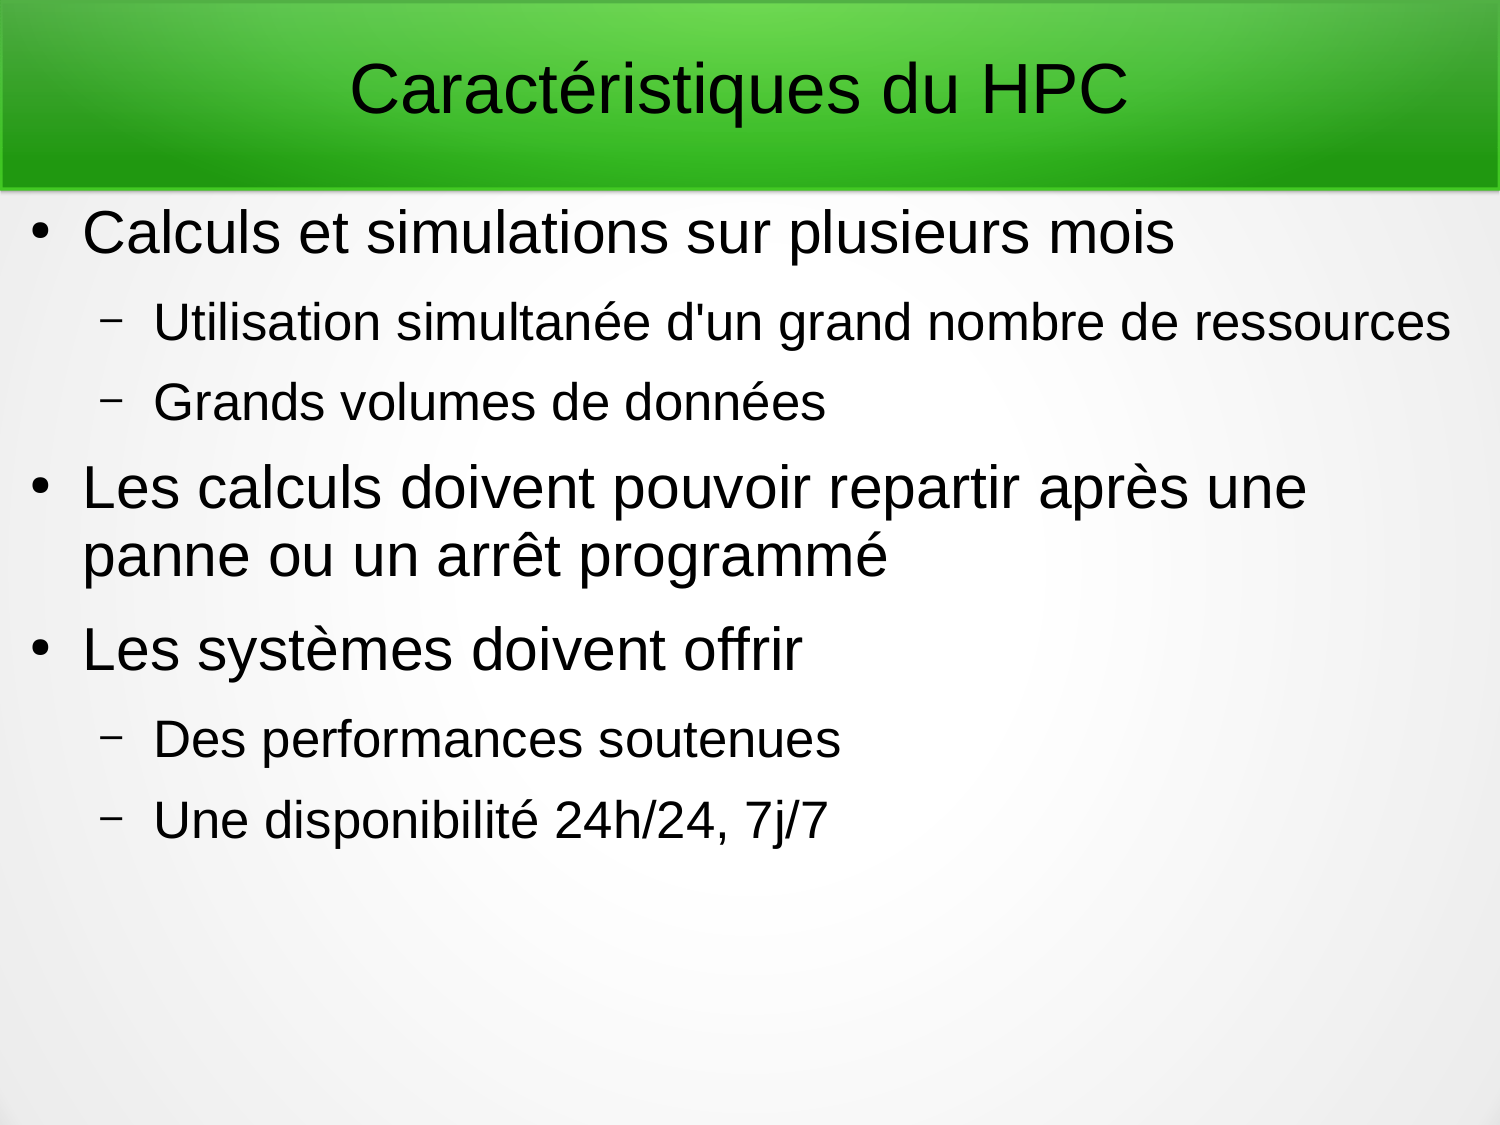

# Caractéristiques du HPC
Calculs et simulations sur plusieurs mois
Utilisation simultanée d'un grand nombre de ressources
Grands volumes de données
Les calculs doivent pouvoir repartir après une panne ou un arrêt programmé
Les systèmes doivent offrir
Des performances soutenues
Une disponibilité 24h/24, 7j/7